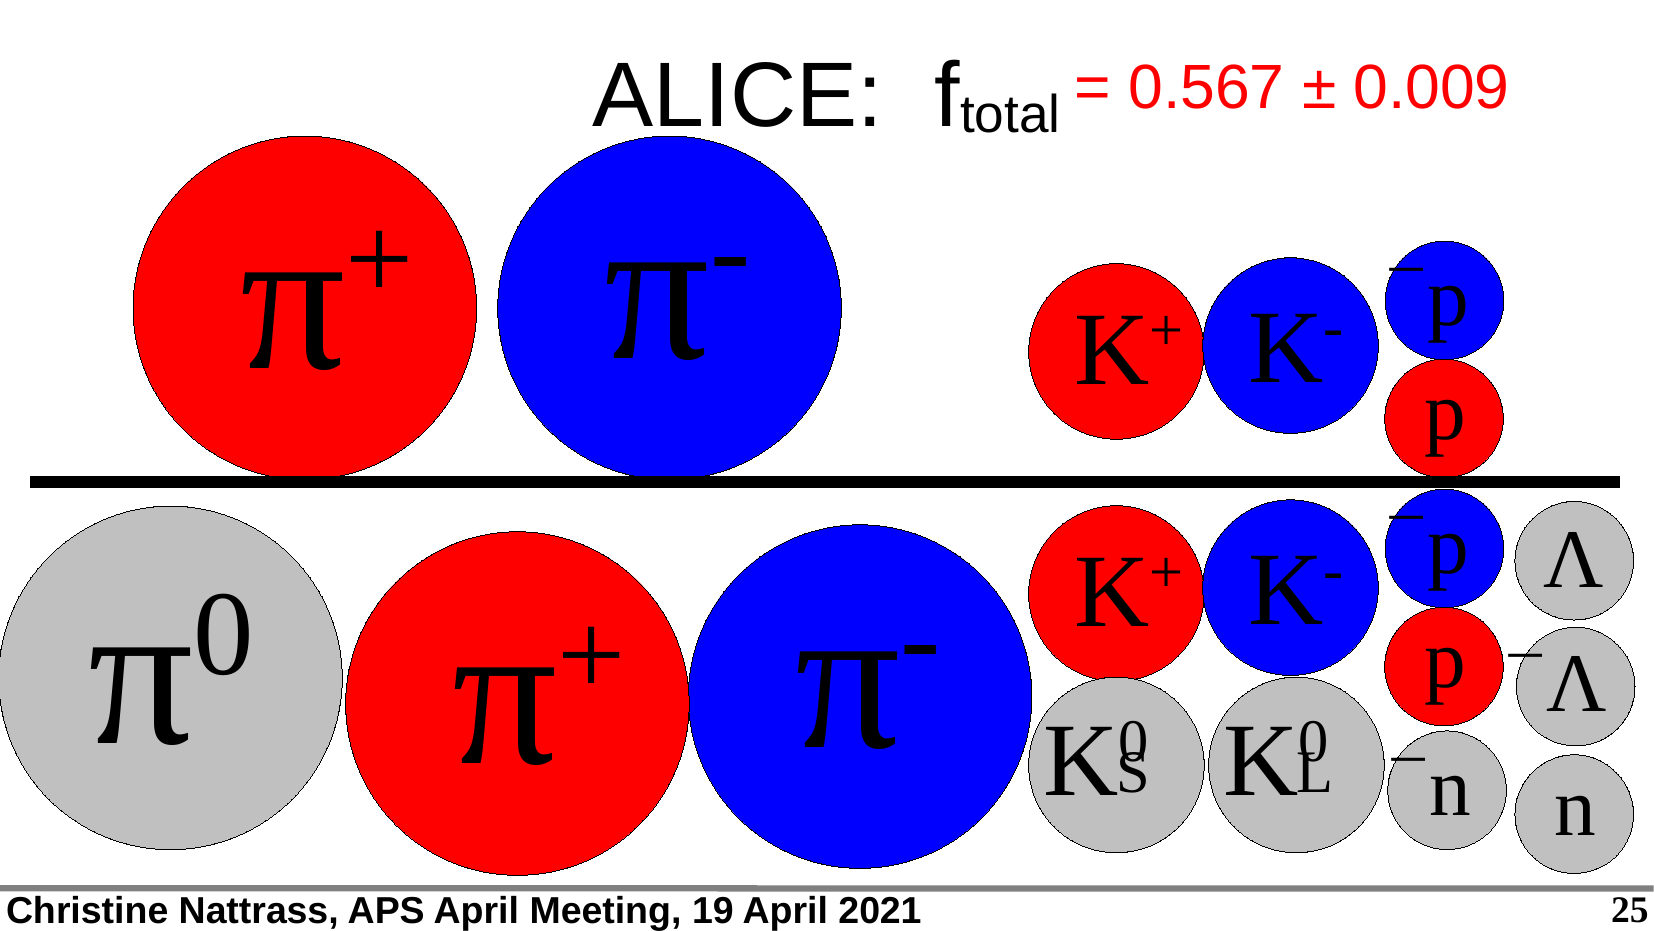

# ALICE: ftotal
= 0.567 ± 0.009
π+
π-
`p
K-
K+
p
`p
K-
Λ
K+
π0
π-
π+
p
`Λ
S
K0
L
K0
`n
n
25
Scale: diameter in inches = √fraction * 5